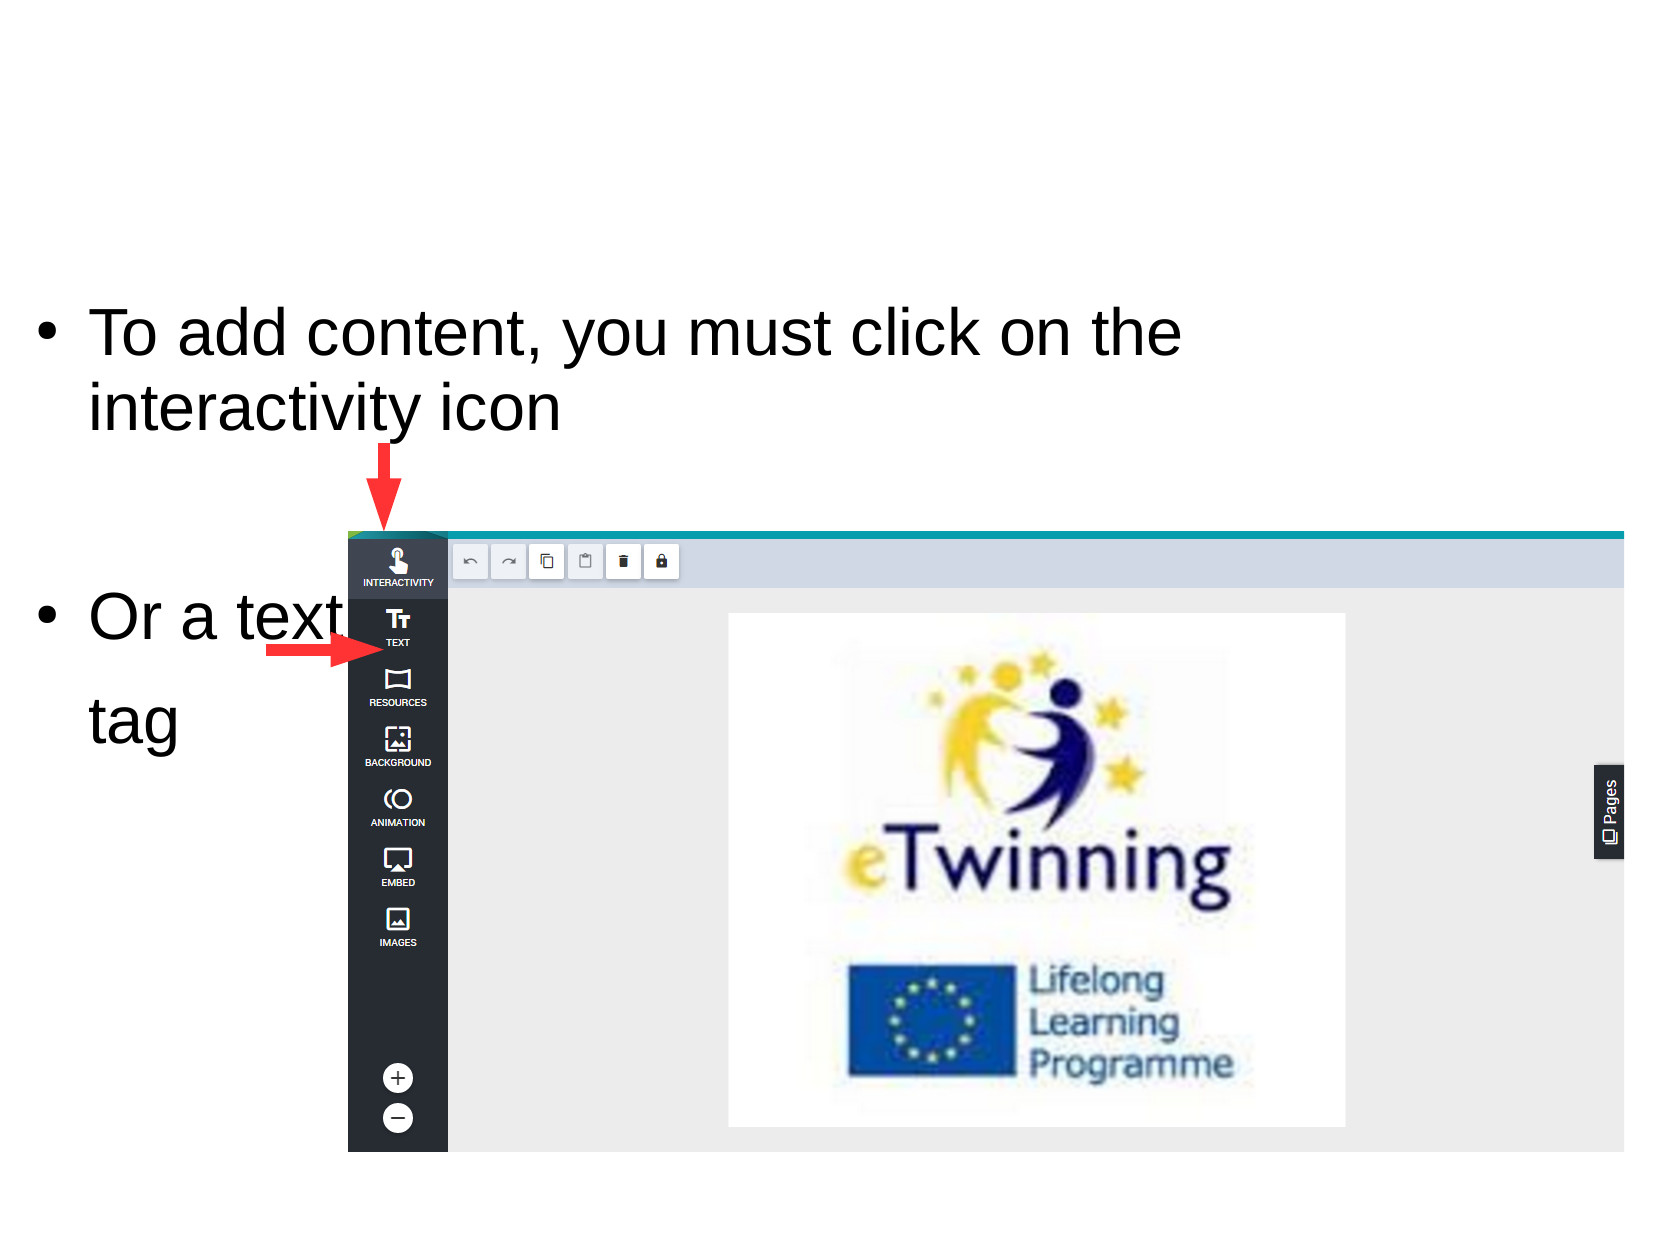

#
To add content, you must click on the interactivity icon
Or a text
tag